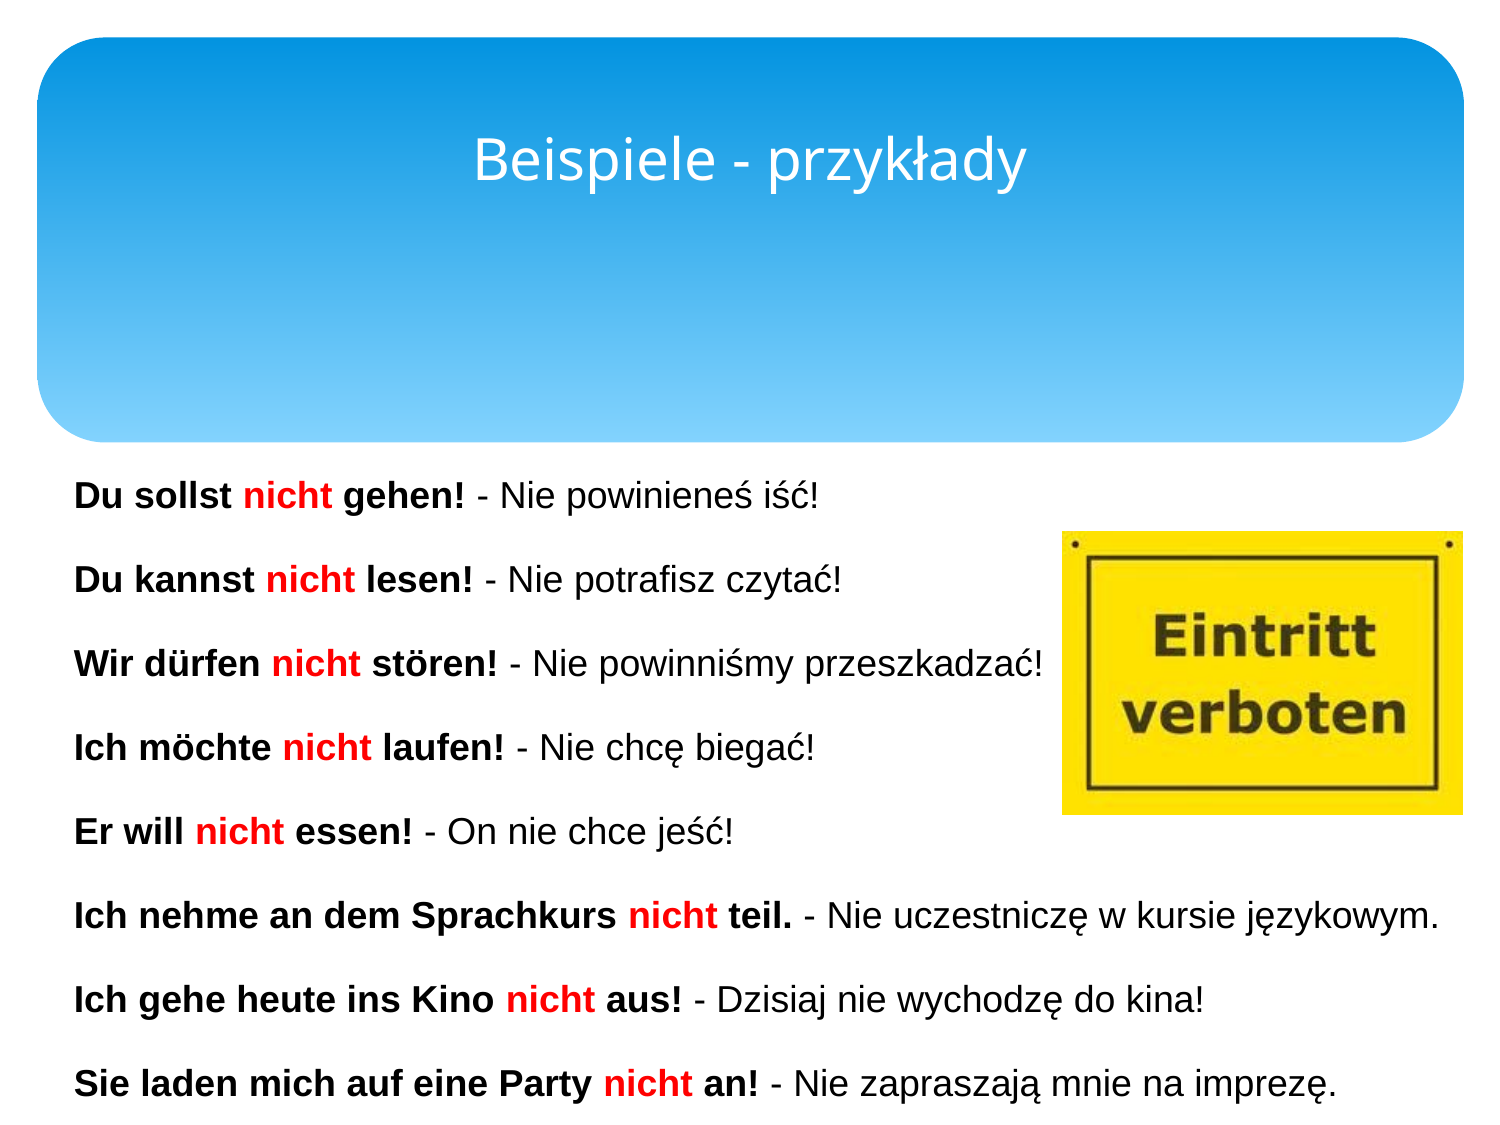

# Beispiele - przykłady
Du sollst nicht gehen! - Nie powinieneś iść!
Du kannst nicht lesen! - Nie potrafisz czytać!
Wir dürfen nicht stören! - Nie powinniśmy przeszkadzać!
Ich möchte nicht laufen! - Nie chcę biegać!
Er will nicht essen! - On nie chce jeść!
Ich nehme an dem Sprachkurs nicht teil. - Nie uczestniczę w kursie językowym.
Ich gehe heute ins Kino nicht aus! - Dzisiaj nie wychodzę do kina!
Sie laden mich auf eine Party nicht an! - Nie zapraszają mnie na imprezę.